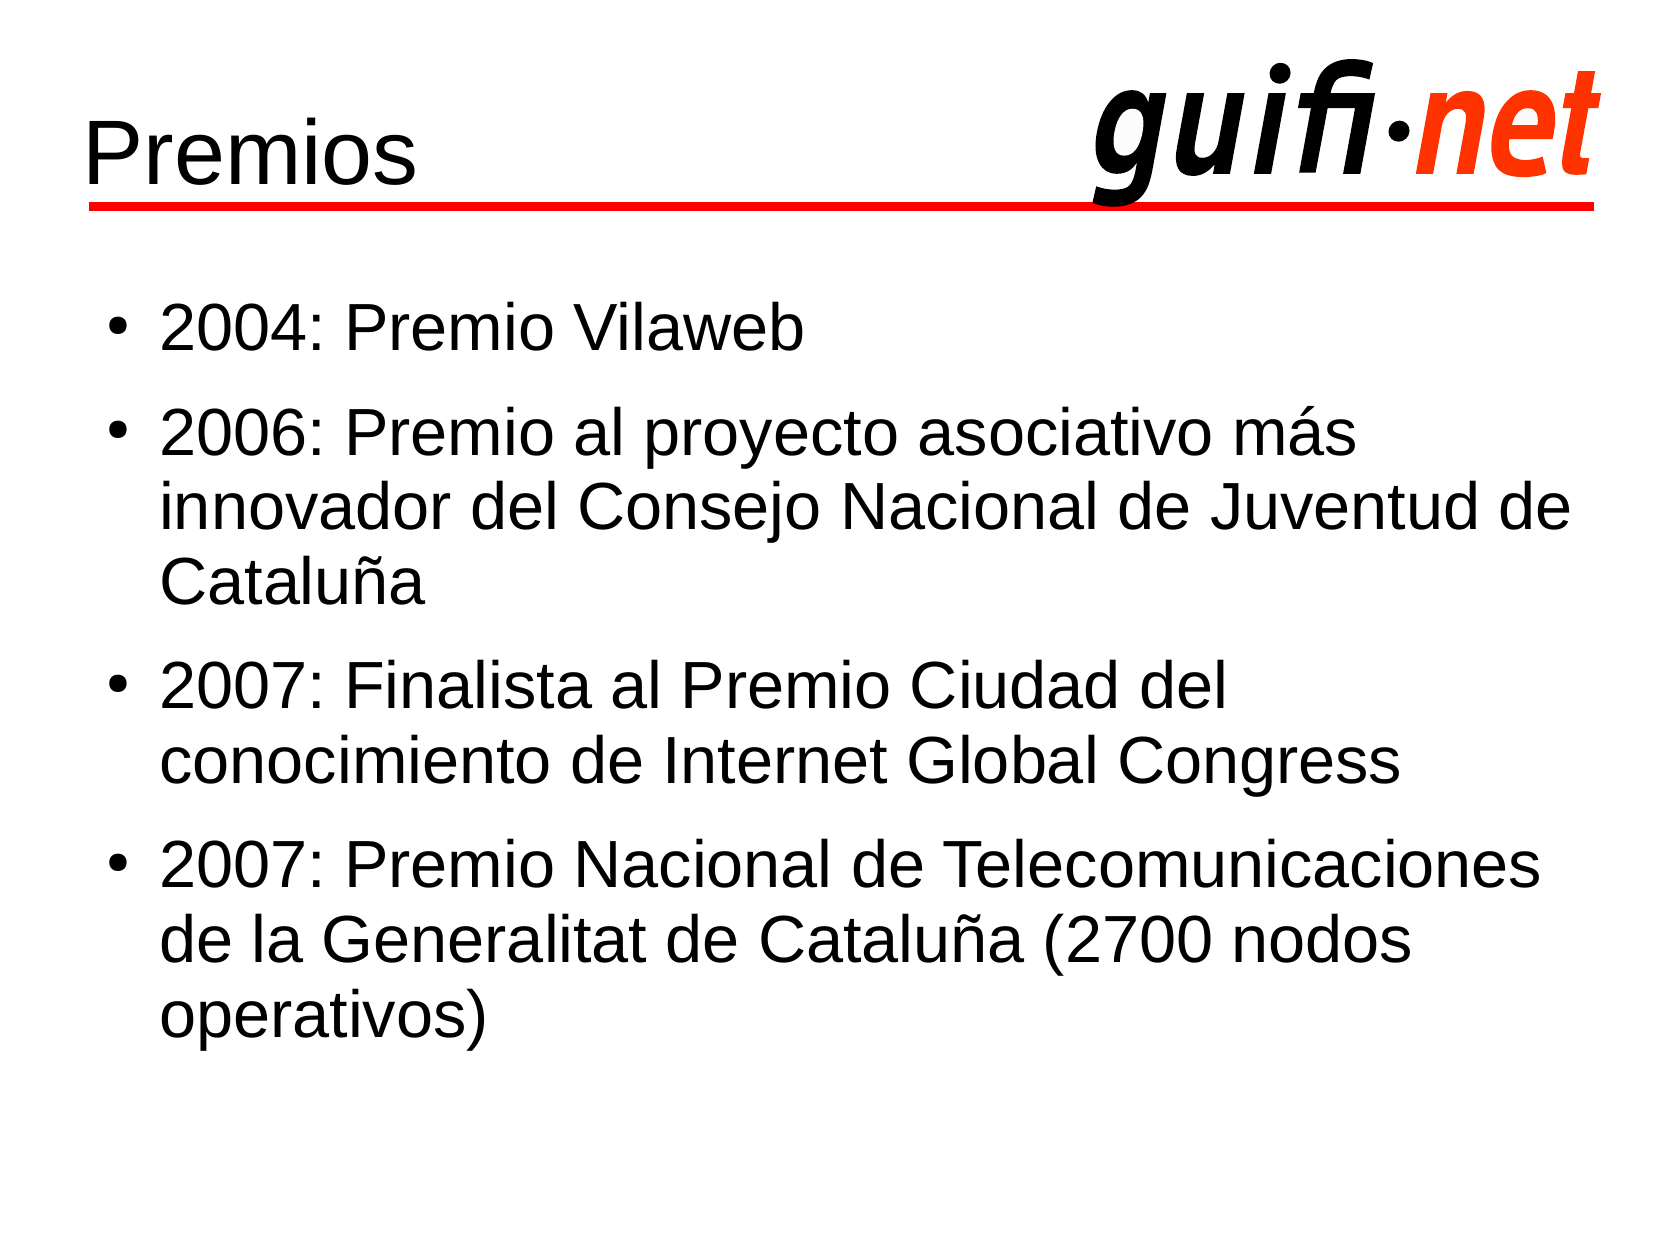

# Premios
2004: Premio Vilaweb
2006: Premio al proyecto asociativo más innovador del Consejo Nacional de Juventud de Cataluña
2007: Finalista al Premio Ciudad del conocimiento de Internet Global Congress
2007: Premio Nacional de Telecomunicaciones de la Generalitat de Cataluña (2700 nodos operativos)